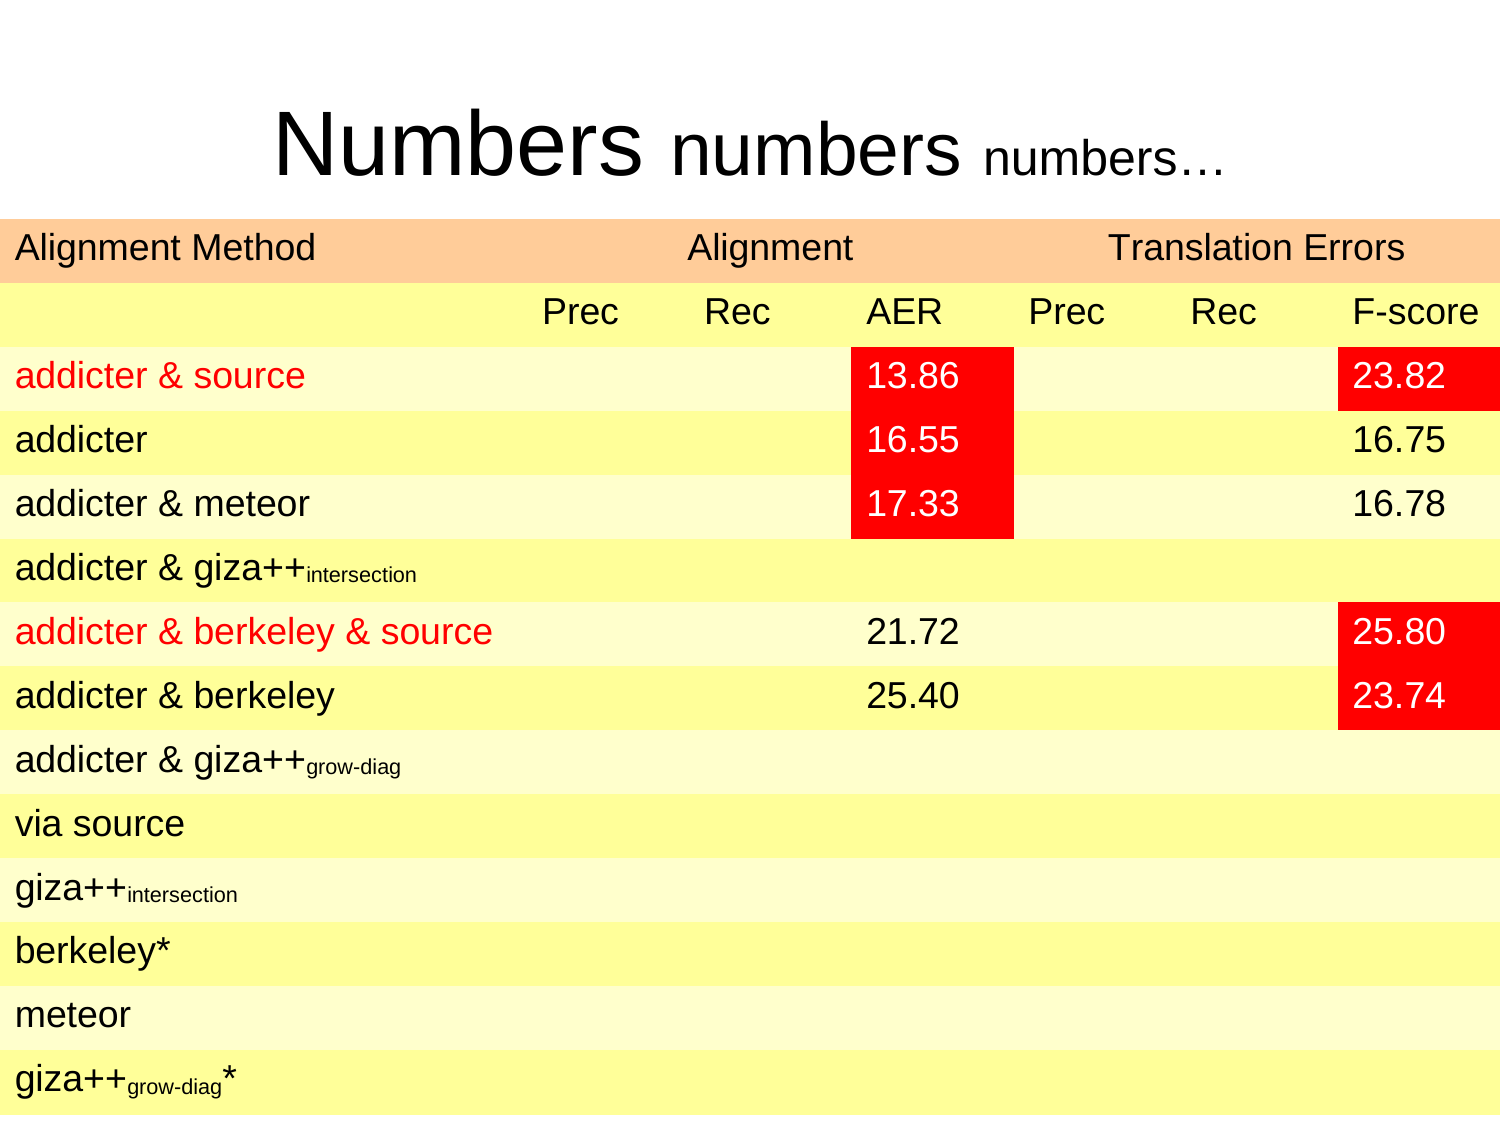

# Numbers numbers numbers…
| Alignment Method | Alignment | | | Translation Errors | | |
| --- | --- | --- | --- | --- | --- | --- |
| | Prec | Rec | AER | Prec | Rec | F-score |
| addicter & source | | | 13.86 | | | 23.82 |
| addicter | | | 16.55 | | | 16.75 |
| addicter & meteor | | | 17.33 | | | 16.78 |
| addicter & giza++intersection | | | | | | |
| addicter & berkeley & source | | | 21.72 | | | 25.80 |
| addicter & berkeley | | | 25.40 | | | 23.74 |
| addicter & giza++grow-diag | | | | | | |
| via source | | | | | | |
| giza++intersection | | | | | | |
| berkeley\* | | | | | | |
| meteor | | | | | | |
| giza++grow-diag\* | | | | | | |
Plzeň, TSD, 4.9.2011
21